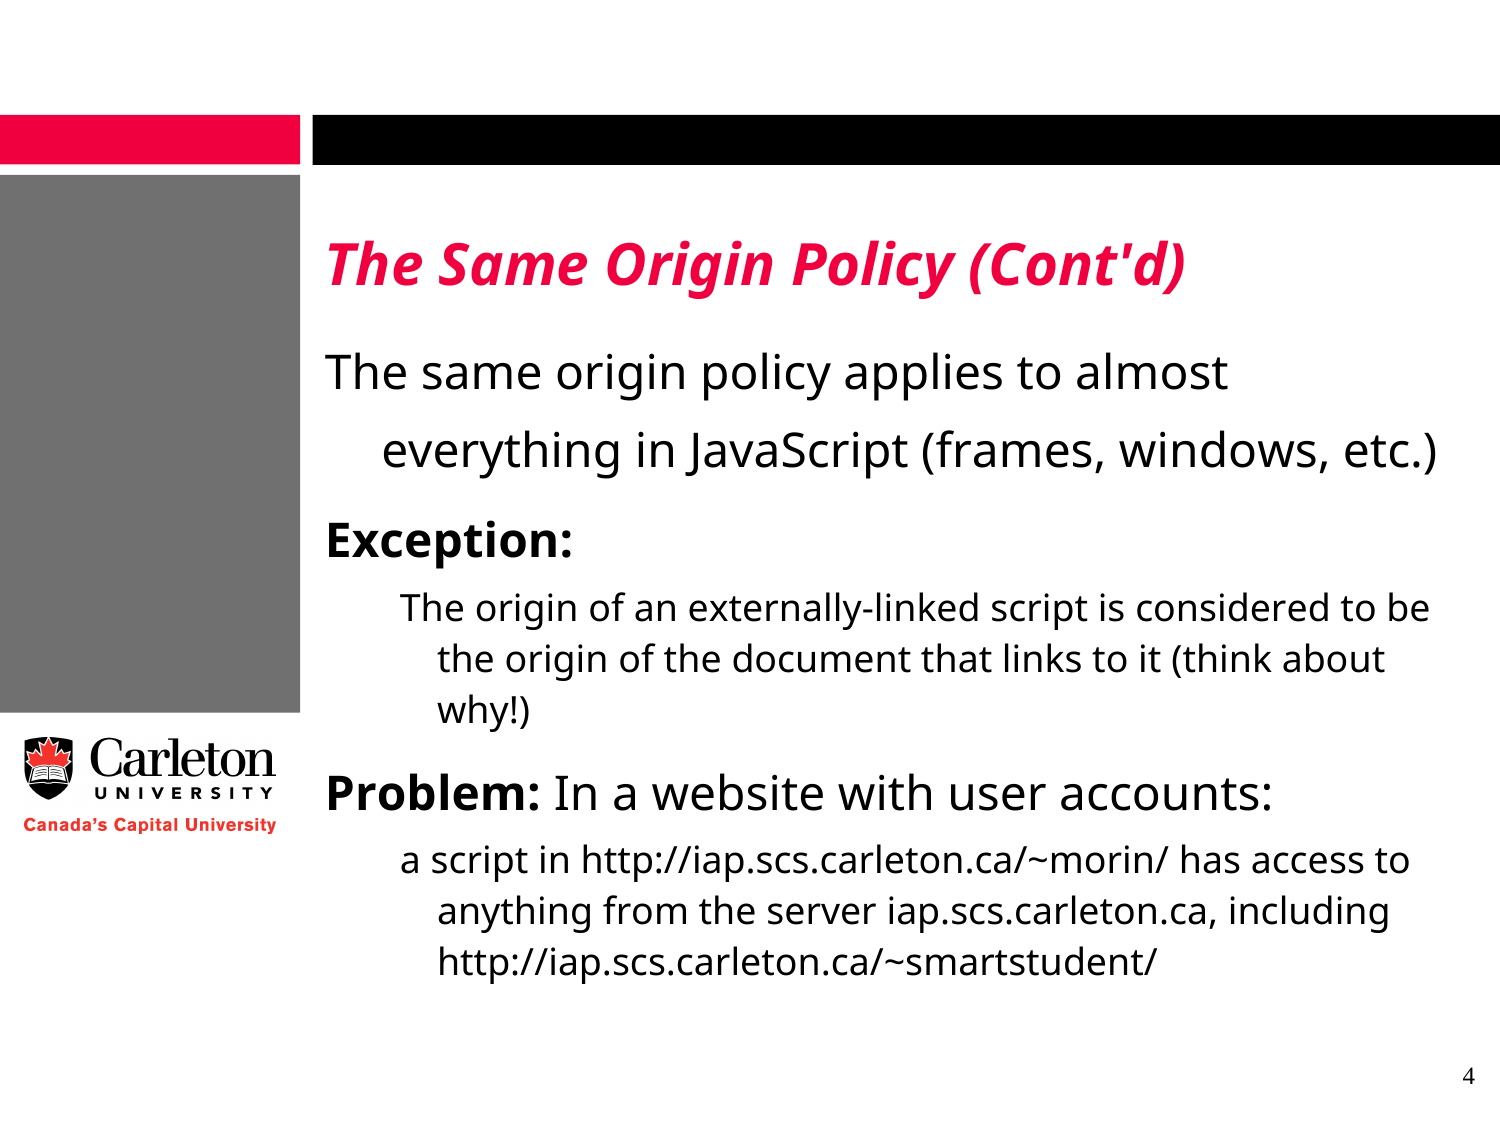

# The Same Origin Policy (Cont'd)
The same origin policy applies to almost everything in JavaScript (frames, windows, etc.)
Exception:
The origin of an externally-linked script is considered to be the origin of the document that links to it (think about why!)
Problem: In a website with user accounts:
a script in http://iap.scs.carleton.ca/~morin/ has access to anything from the server iap.scs.carleton.ca, including http://iap.scs.carleton.ca/~smartstudent/
4